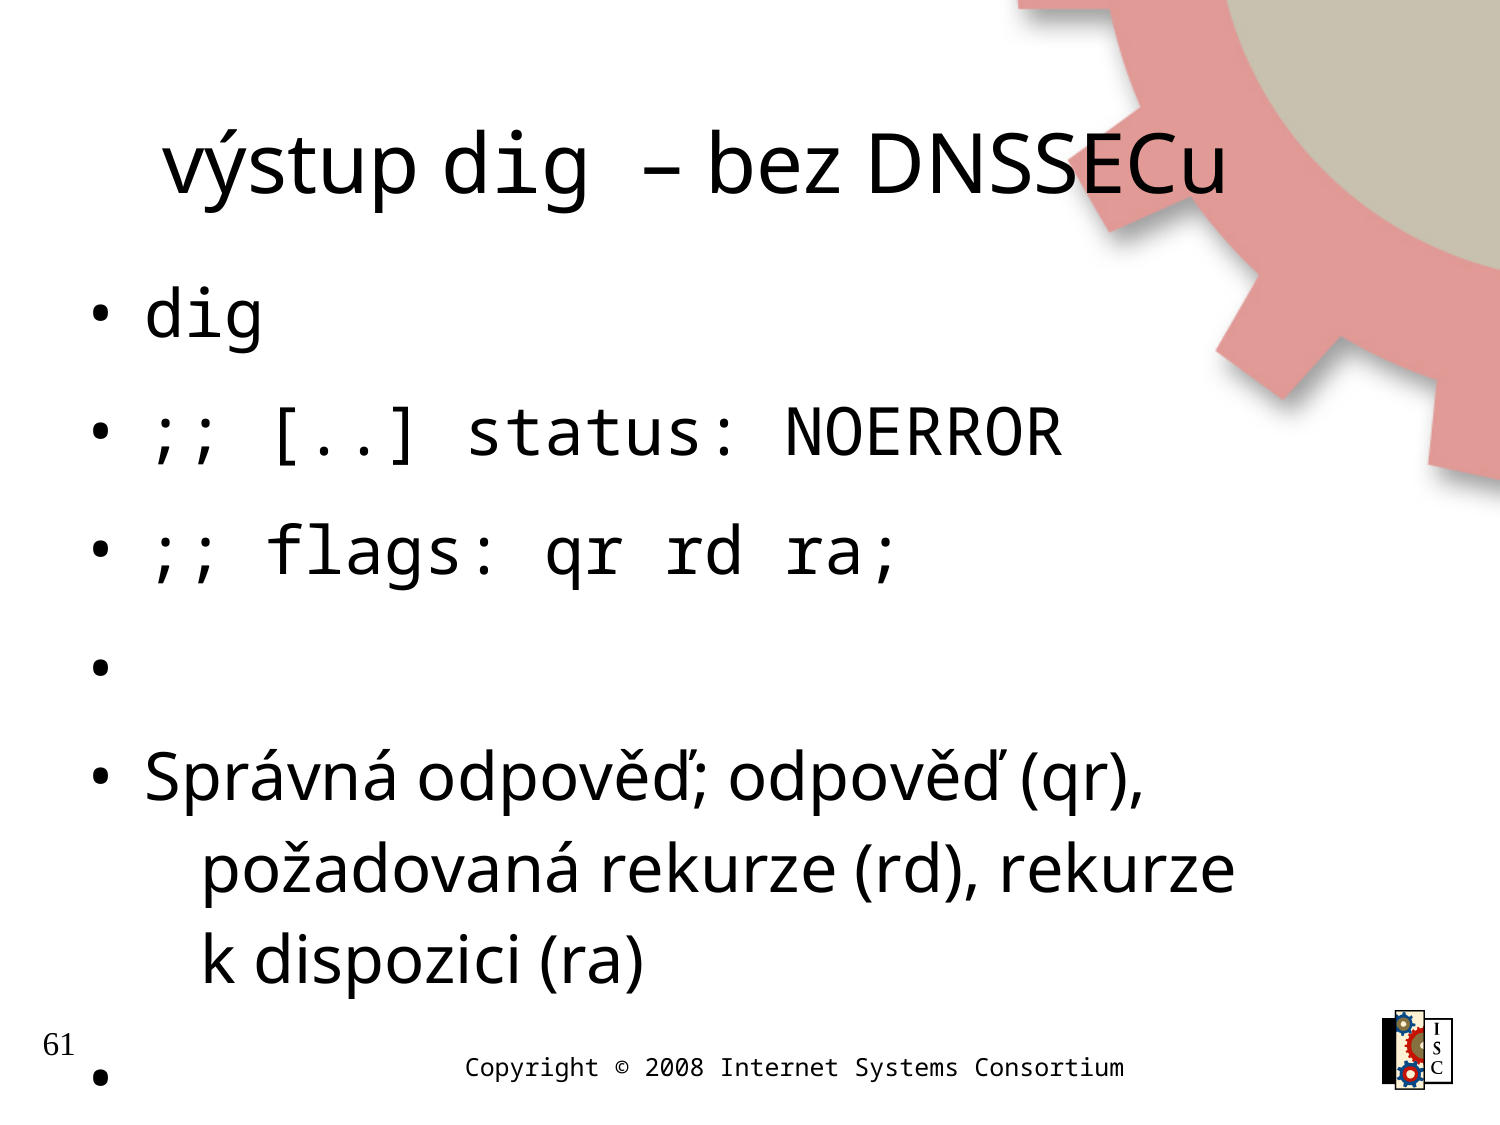

# výstup dig – bez DNSSECu
dig
;; [..] status: NOERROR
;; flags: qr rd ra;
Správná odpověď; odpověď (qr), požadovaná rekurze (rd), rekurze k dispozici (ra)